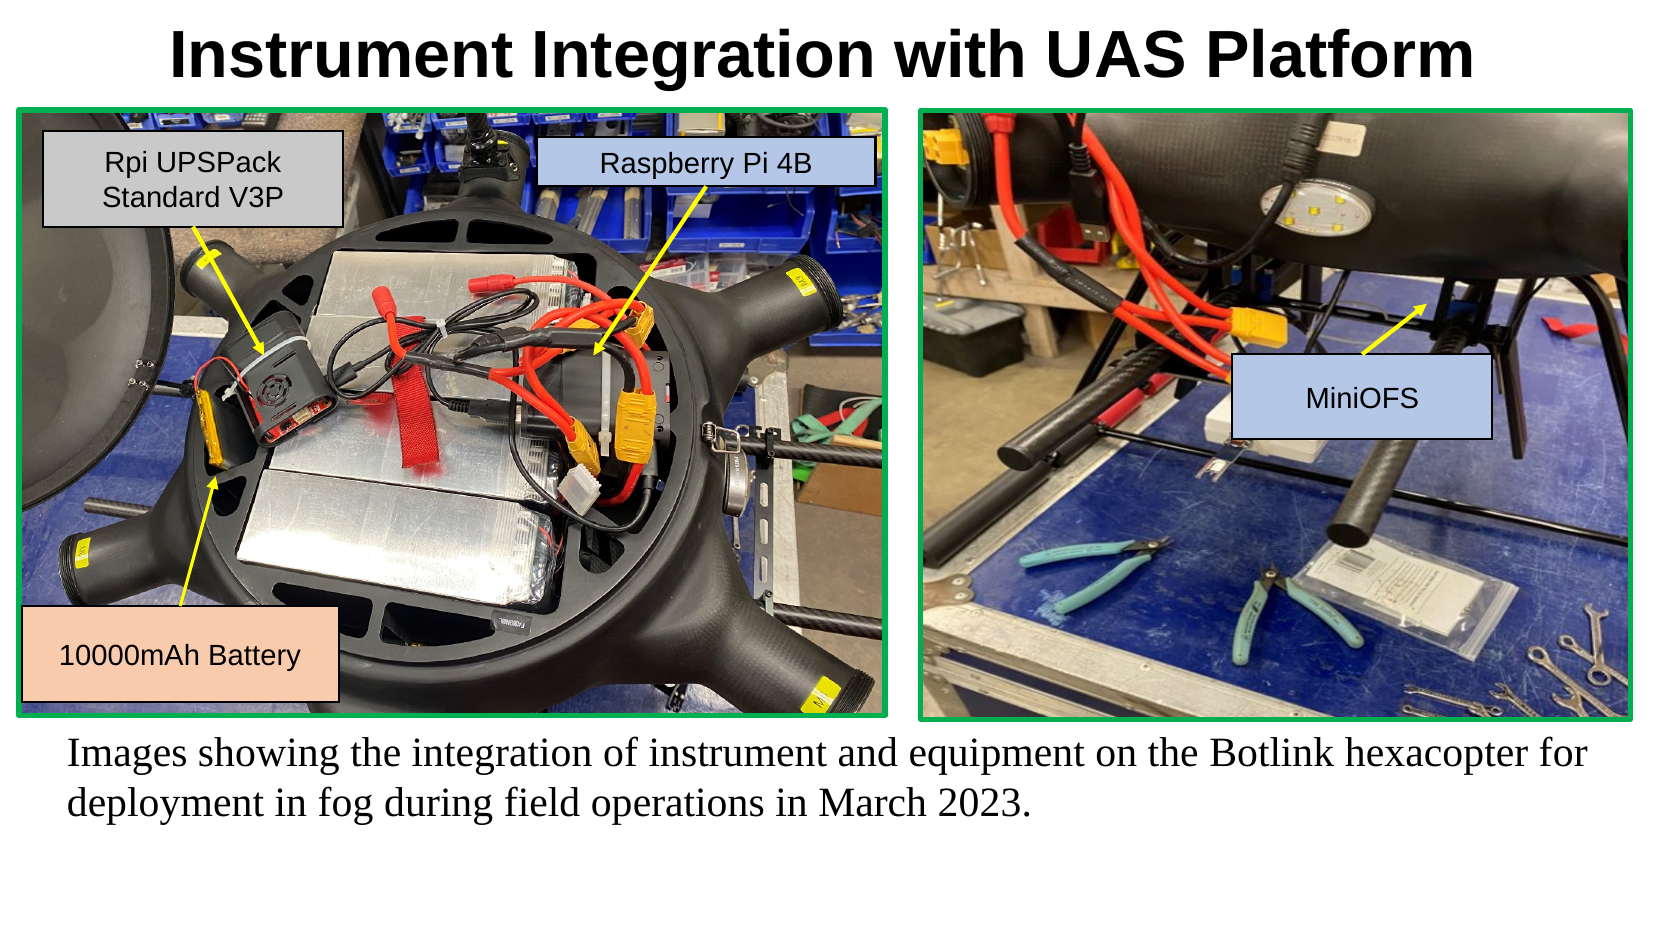

# Instrument Integration with UAS Platform
Rpi UPSPack Standard V3P
Raspberry Pi 4B
MiniOFS
10000mAh Battery
Images showing the integration of instrument and equipment on the Botlink hexacopter for deployment in fog during field operations in March 2023.